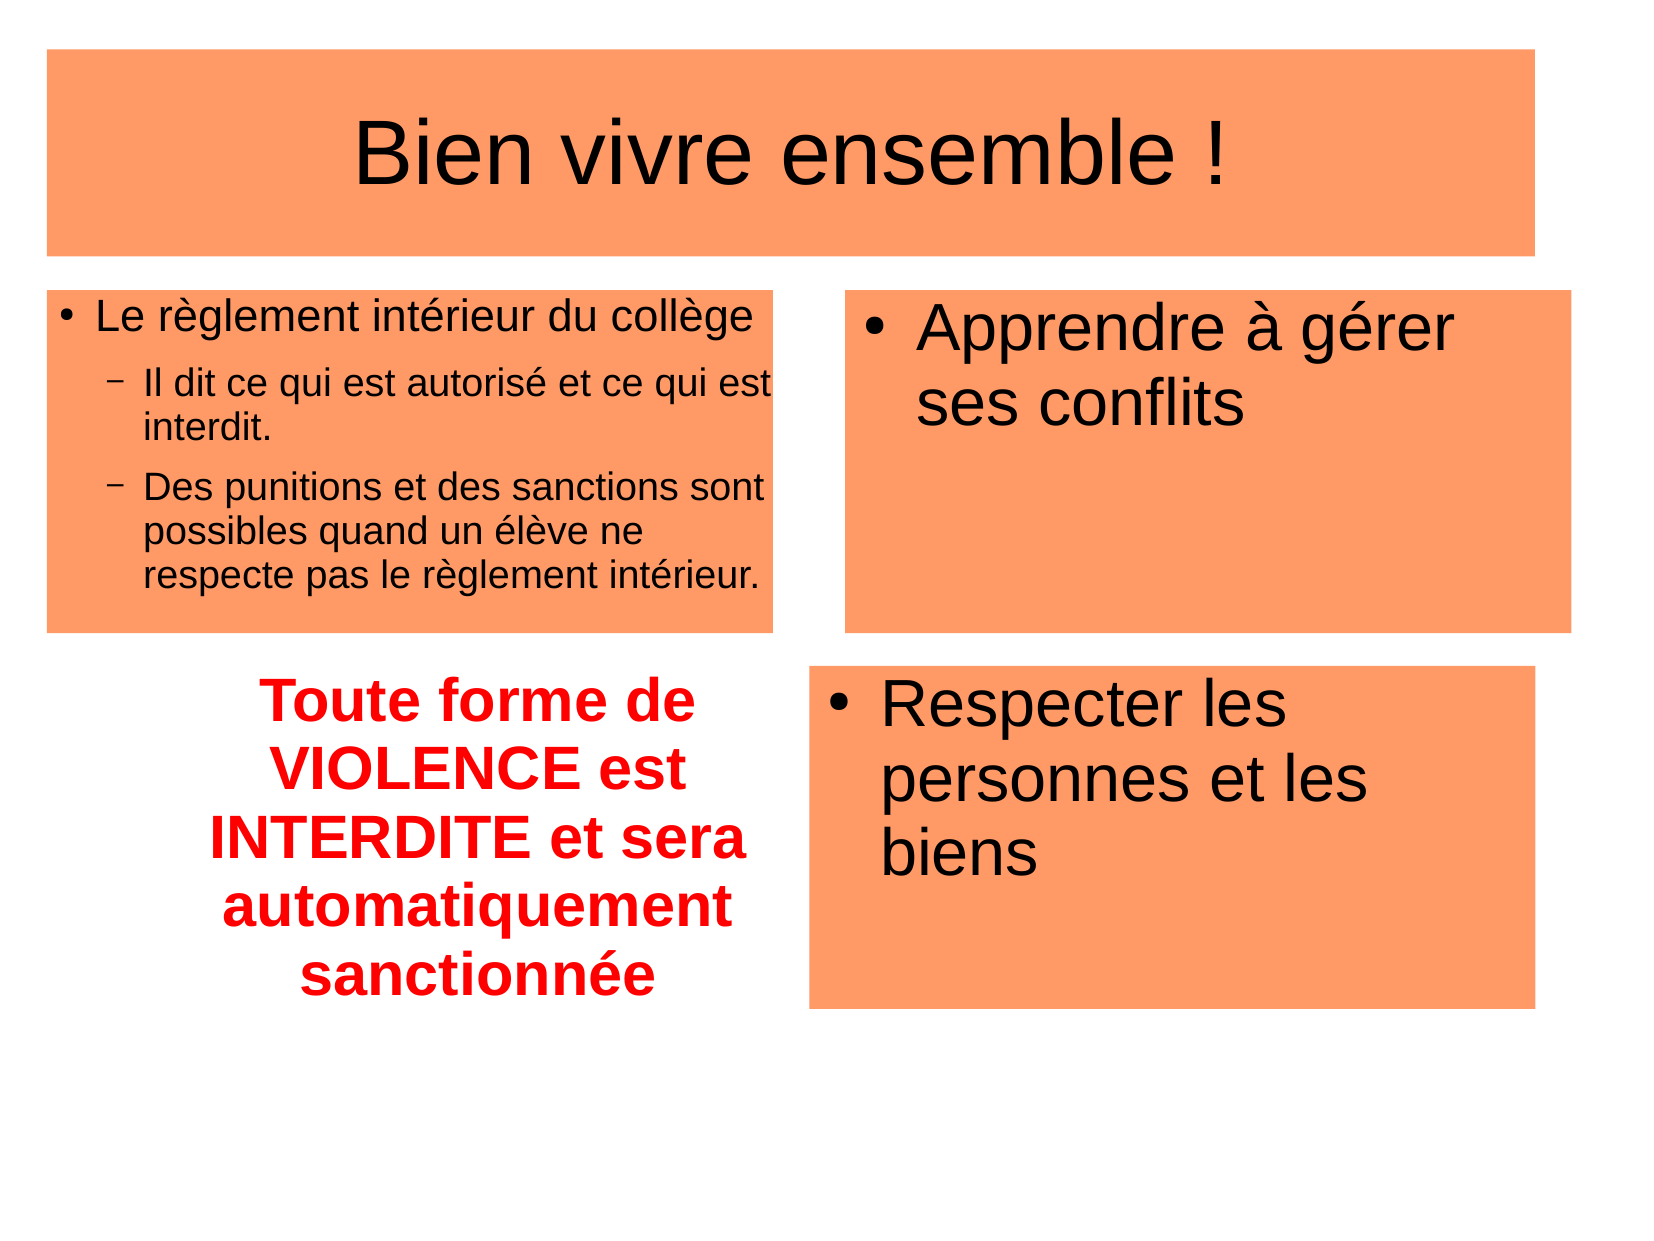

# Bien vivre ensemble !
Le règlement intérieur du collège
Il dit ce qui est autorisé et ce qui est interdit.
Des punitions et des sanctions sont possibles quand un élève ne respecte pas le règlement intérieur.
Apprendre à gérer ses conflits
Toute forme de VIOLENCE est INTERDITE et sera automatiquement sanctionnée
Respecter les personnes et les biens